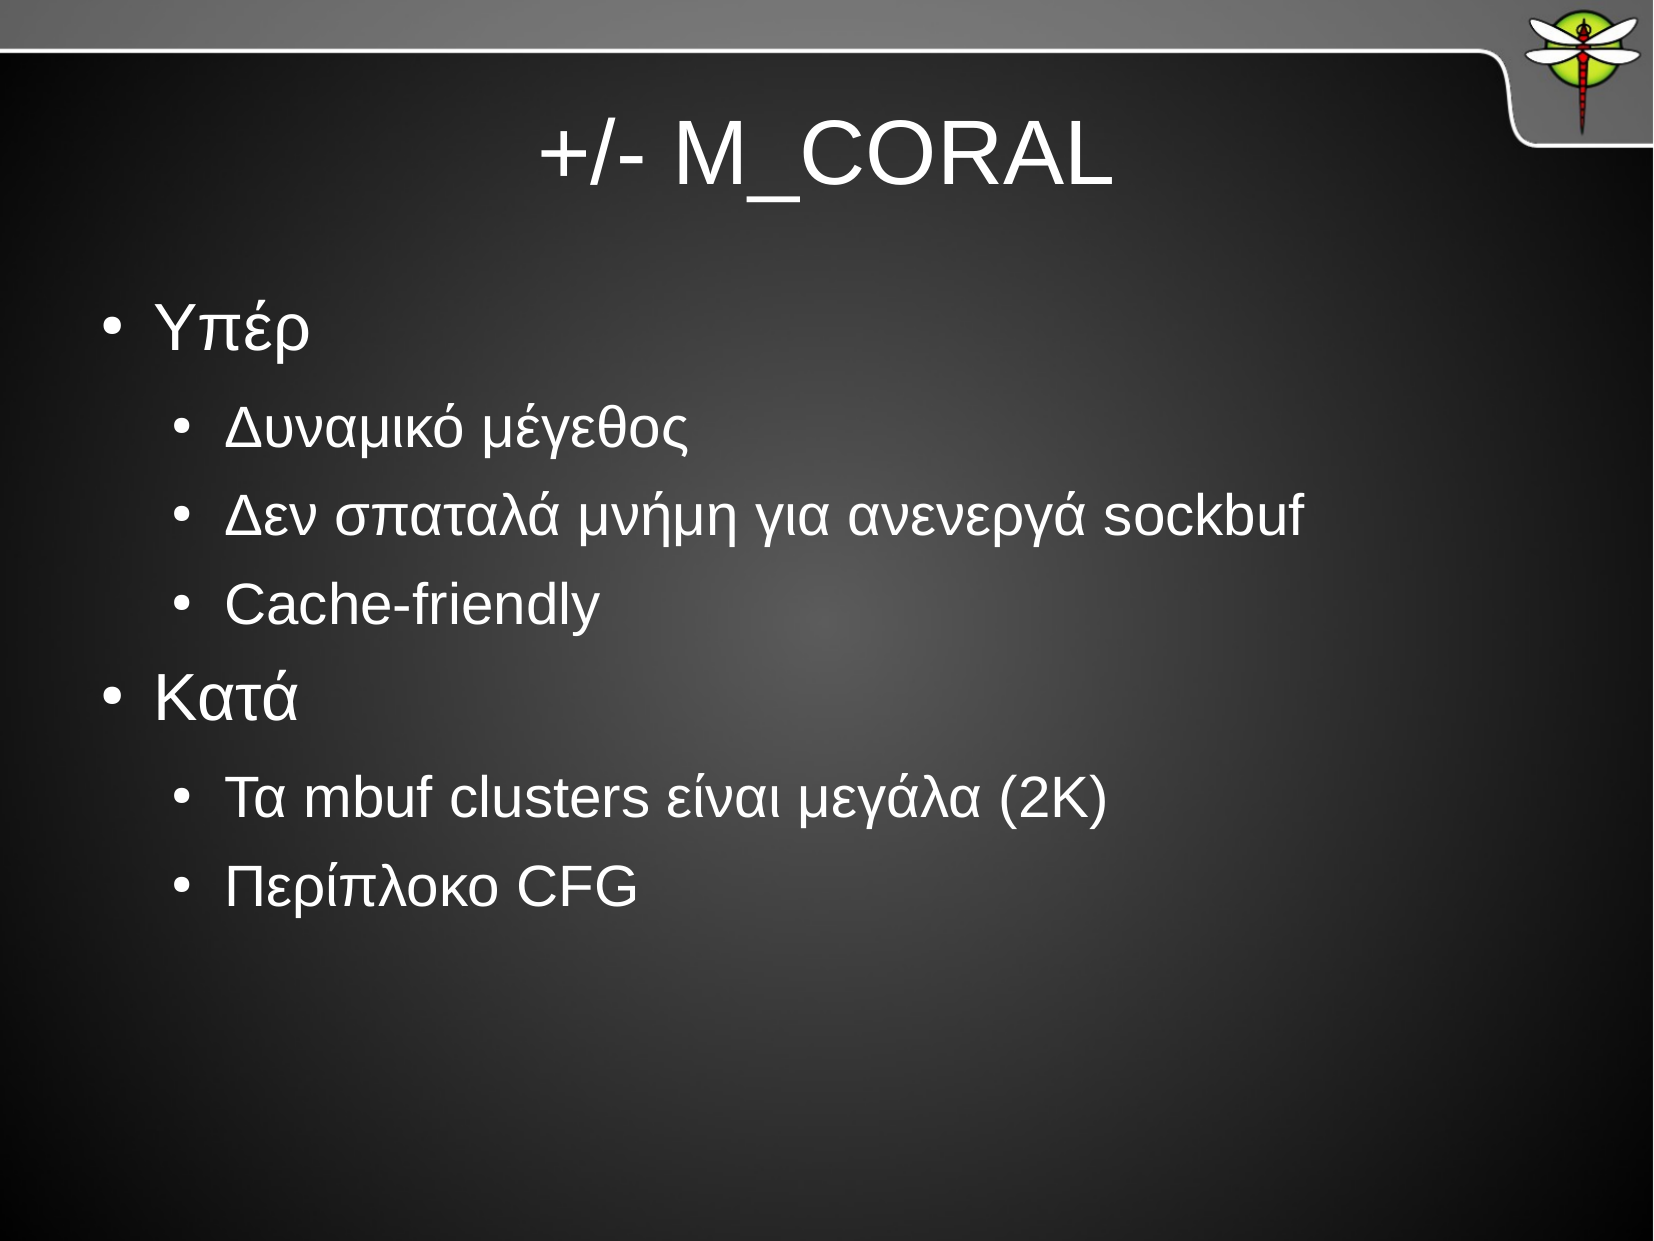

# +/- M_CORAL
Υπέρ
Δυναμικό μέγεθος
Δεν σπαταλά μνήμη για ανενεργά sockbuf
Cache-friendly
Κατά
Τα mbuf clusters είναι μεγάλα (2K)
Περίπλοκο CFG